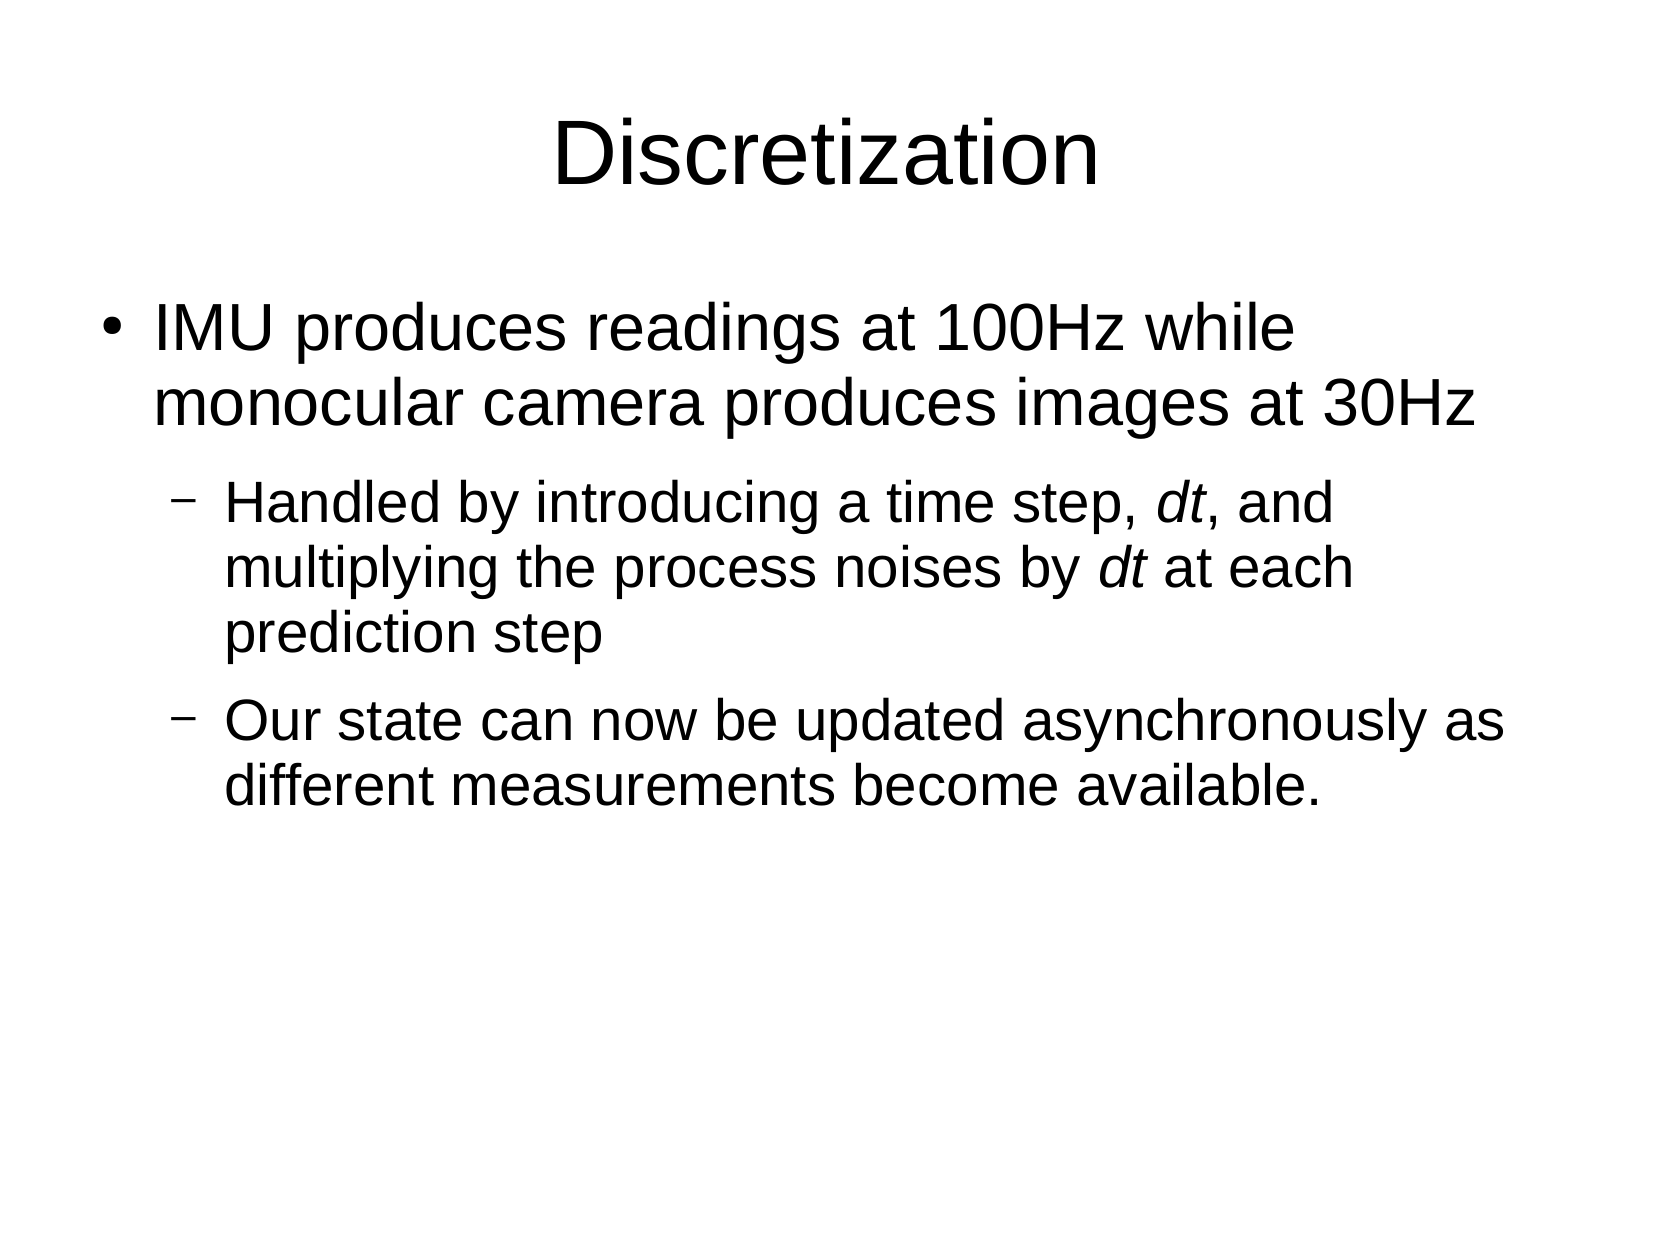

# Discretization
IMU produces readings at 100Hz while monocular camera produces images at 30Hz
Handled by introducing a time step, dt, and multiplying the process noises by dt at each prediction step
Our state can now be updated asynchronously as different measurements become available.